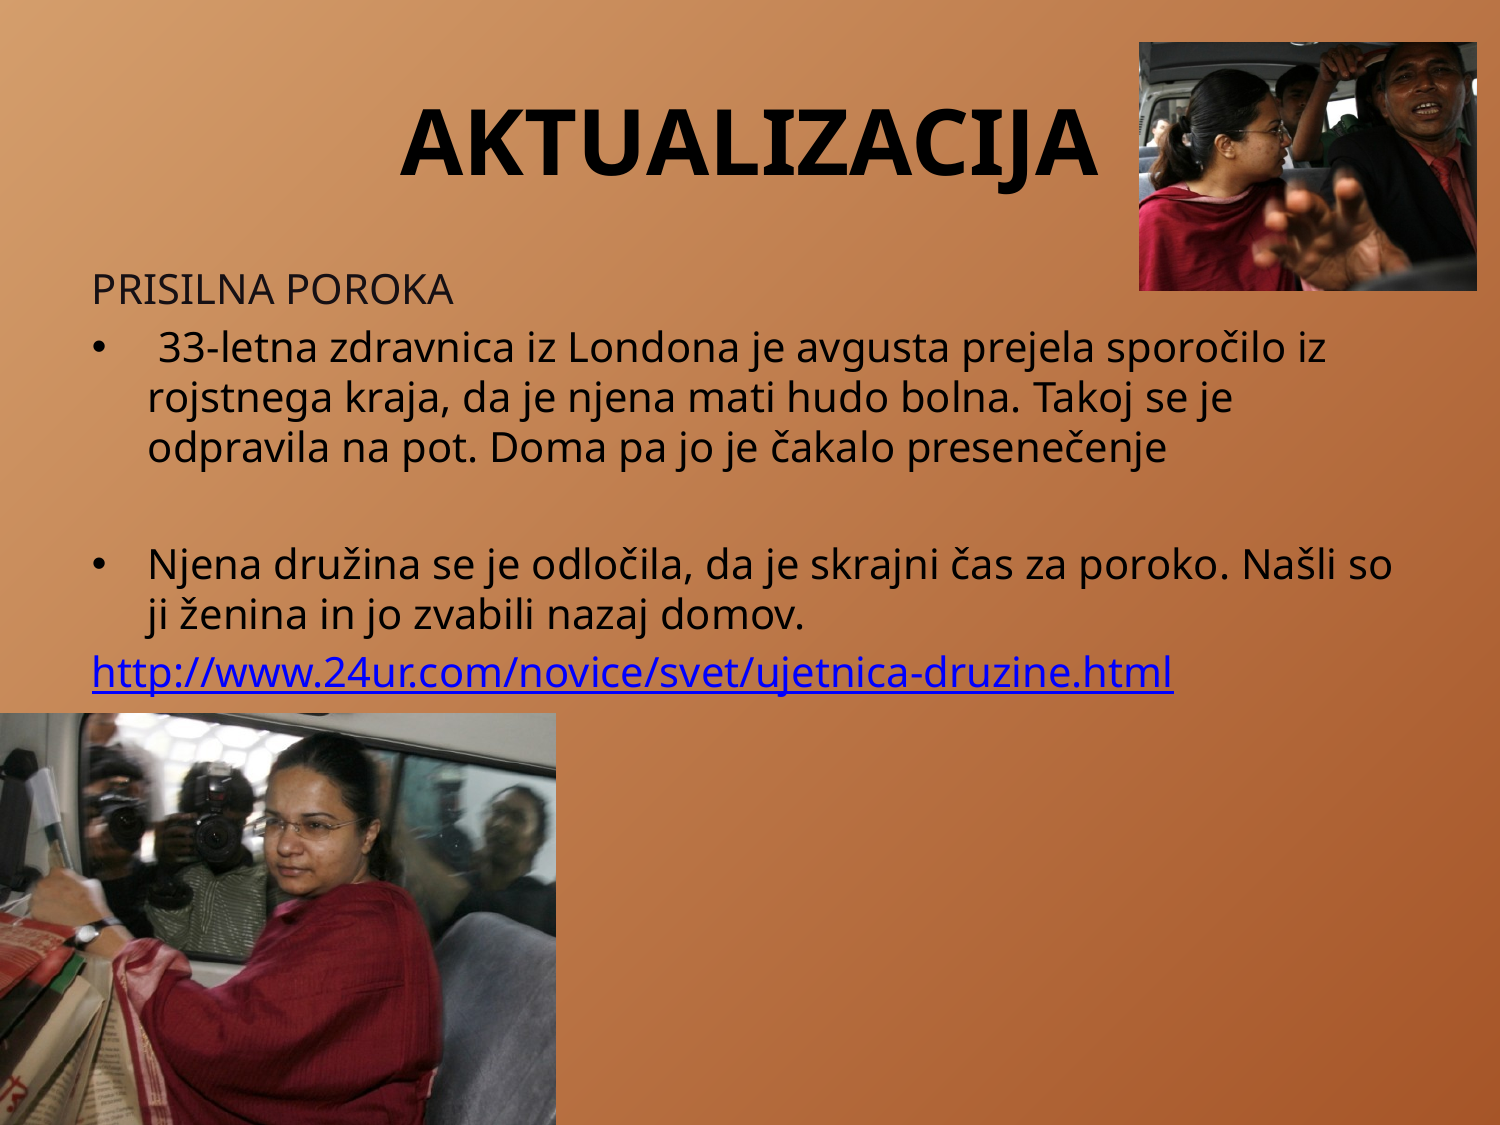

# AKTUALIZACIJA
PRISILNA POROKA
 33-letna zdravnica iz Londona je avgusta prejela sporočilo iz rojstnega kraja, da je njena mati hudo bolna. Takoj se je odpravila na pot. Doma pa jo je čakalo presenečenje
Njena družina se je odločila, da je skrajni čas za poroko. Našli so ji ženina in jo zvabili nazaj domov.
http://www.24ur.com/novice/svet/ujetnica-druzine.html